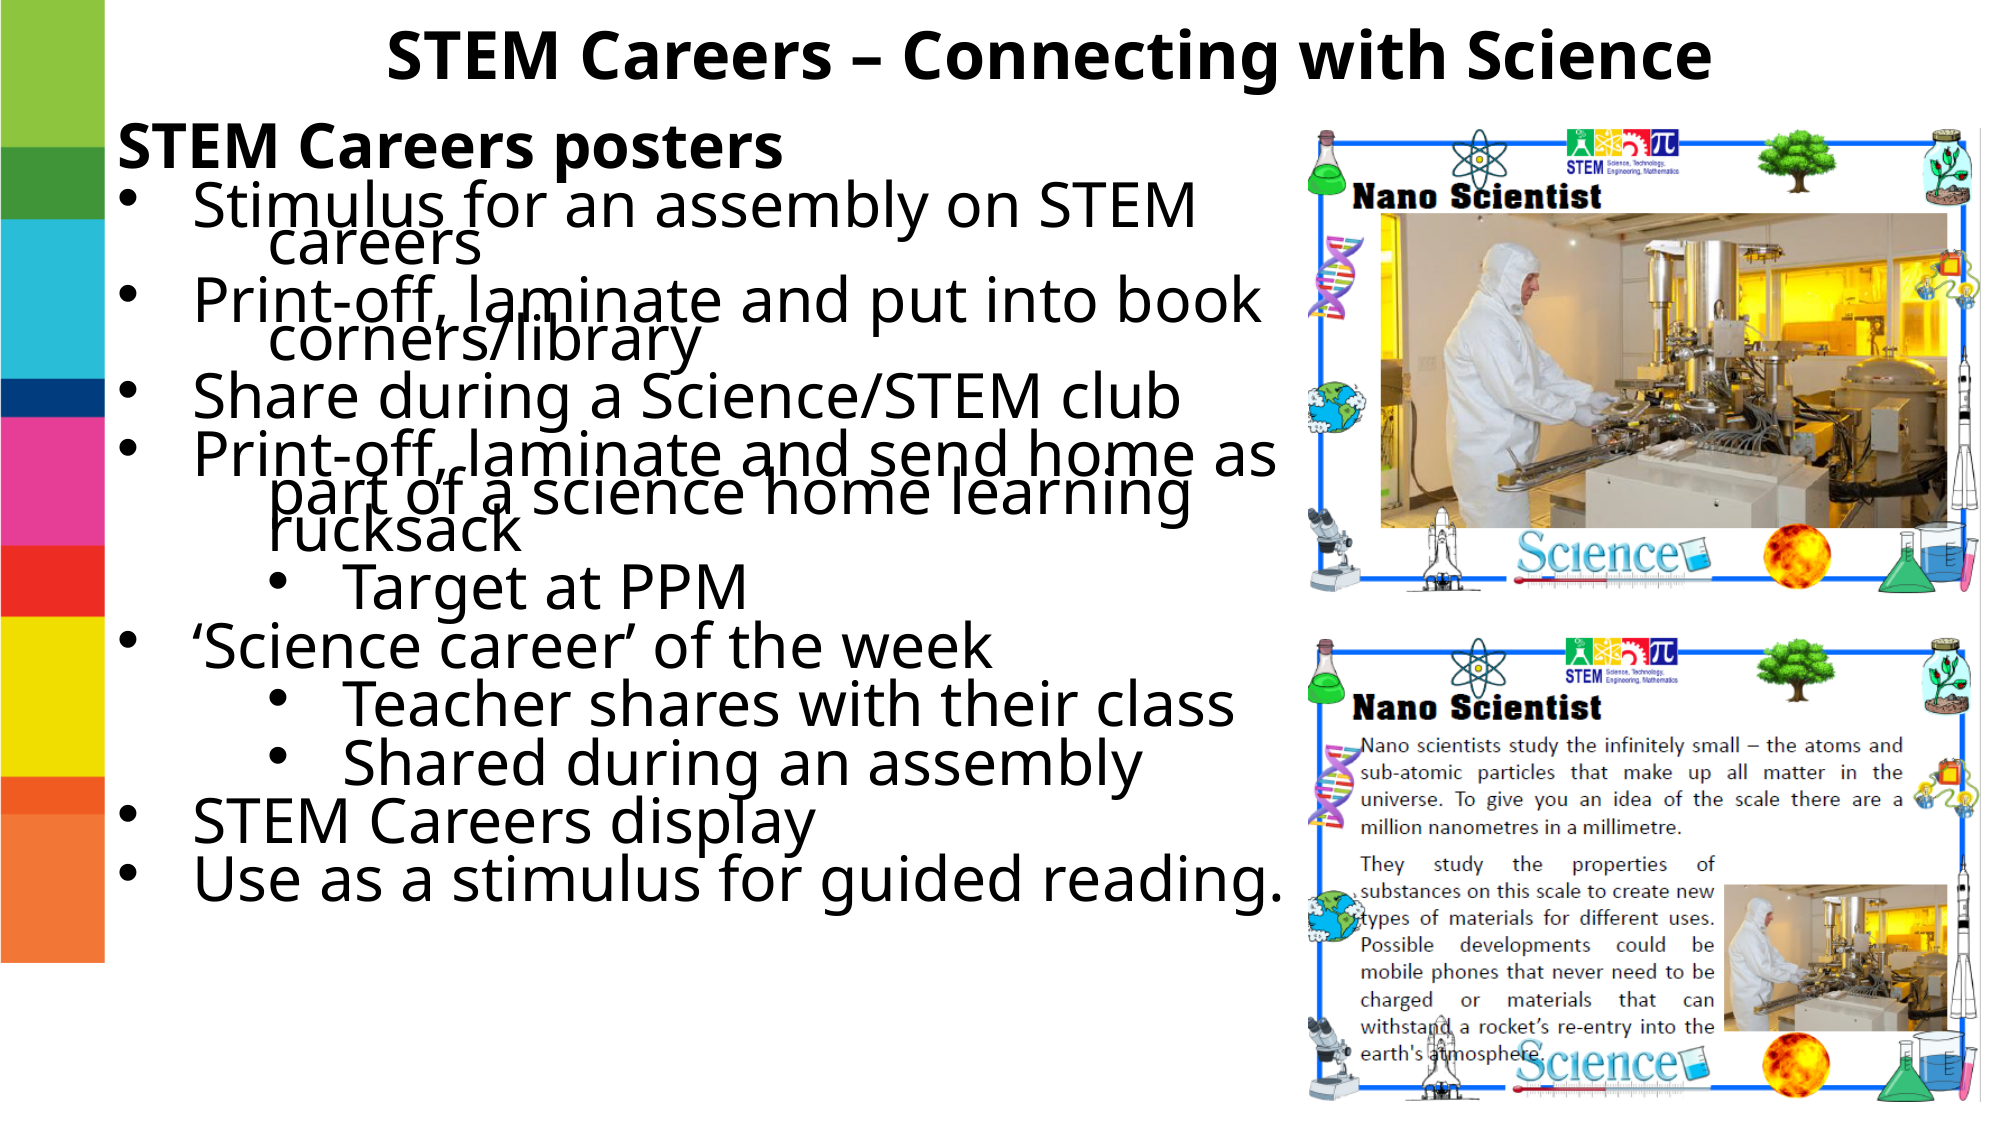

STEM Careers – Connecting with Science
STEM Careers posters
Stimulus for an assembly on STEM careers
Print-off, laminate and put into book corners/library
Share during a Science/STEM club
Print-off, laminate and send home as part of a science home learning rucksack
Target at PPM
‘Science career’ of the week
Teacher shares with their class
Shared during an assembly
STEM Careers display
Use as a stimulus for guided reading.